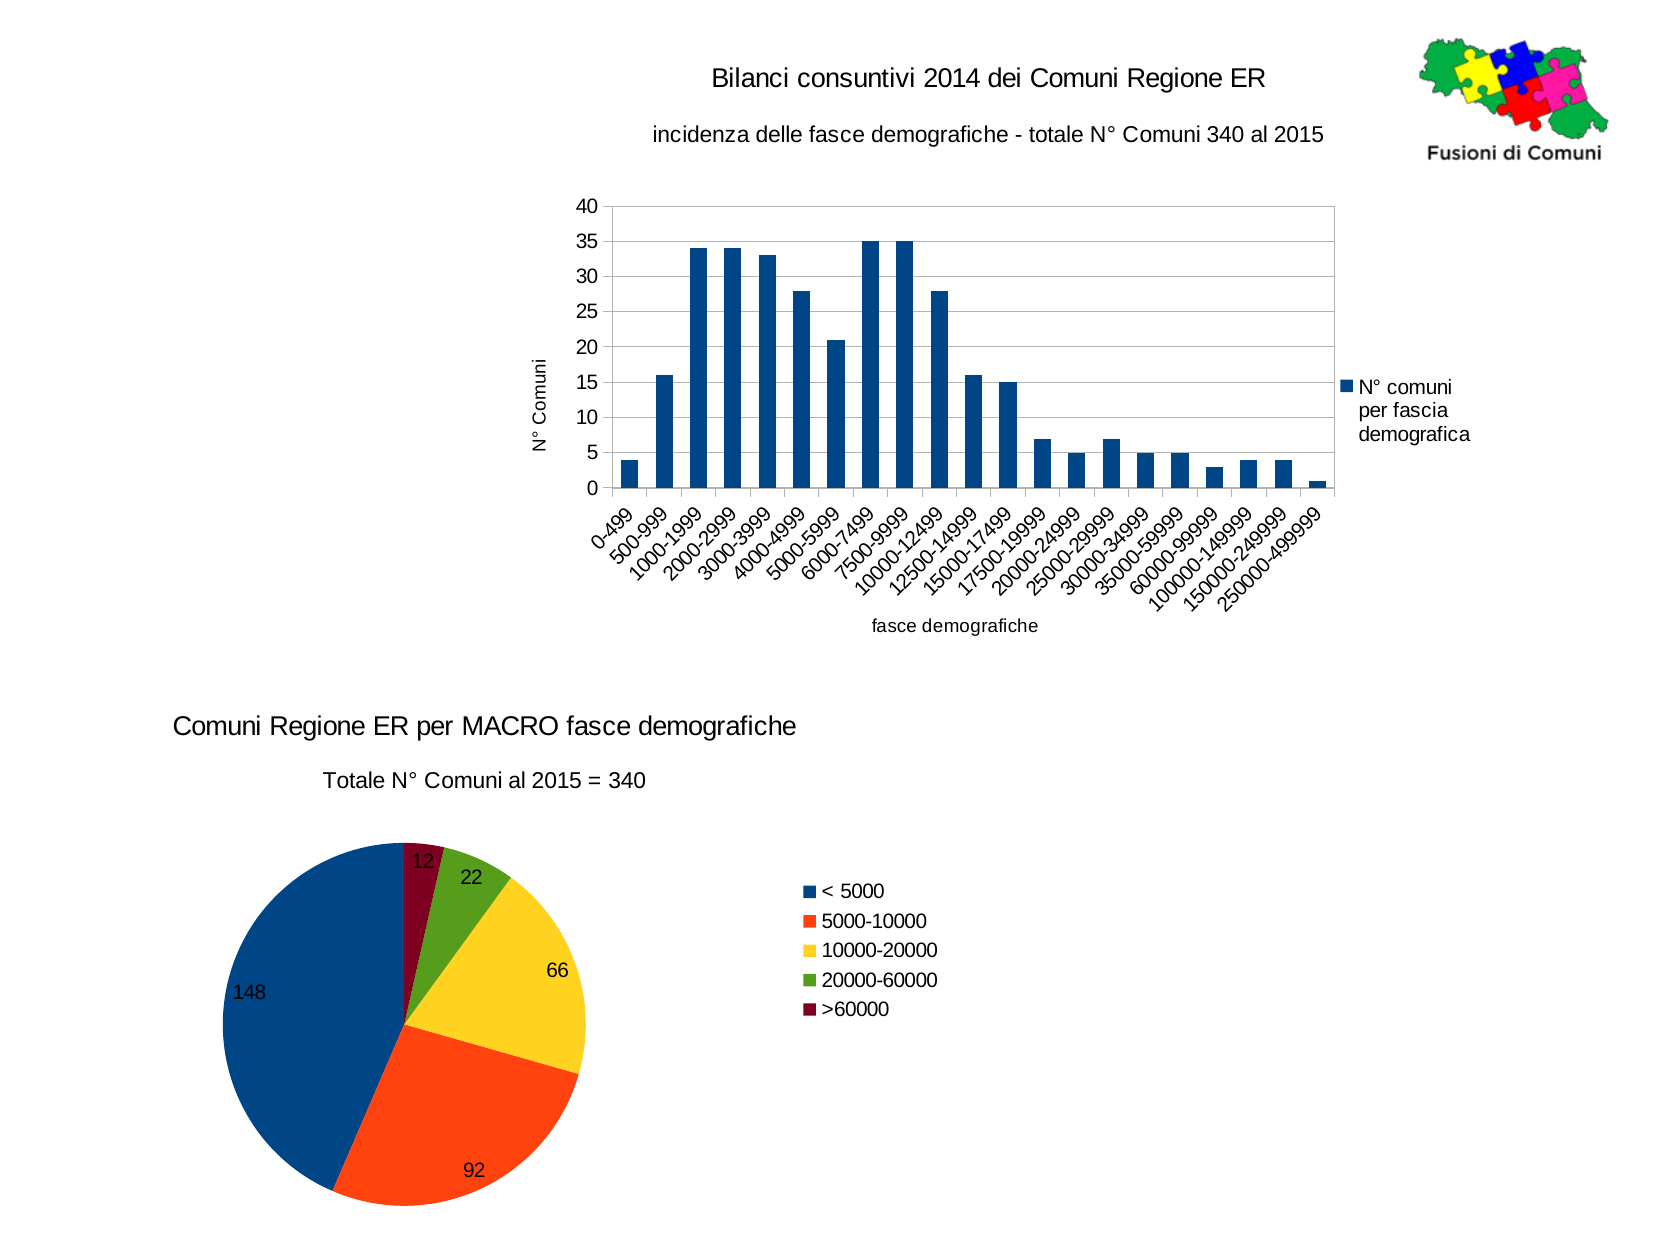

### Chart: Bilanci consuntivi 2014 dei Comuni Regione ER
incidenza delle fasce demografiche - totale N° Comuni 340 al 2015
| Category | N° comuni per fascia demografica |
|---|---|
| 0-499 | 4.0 |
| 500-999 | 16.0 |
| 1000-1999 | 34.0 |
| 2000-2999 | 34.0 |
| 3000-3999 | 33.0 |
| 4000-4999 | 28.0 |
| 5000-5999 | 21.0 |
| 6000-7499 | 35.0 |
| 7500-9999 | 35.0 |
| 10000-12499 | 28.0 |
| 12500-14999 | 16.0 |
| 15000-17499 | 15.0 |
| 17500-19999 | 7.0 |
| 20000-24999 | 5.0 |
| 25000-29999 | 7.0 |
| 30000-34999 | 5.0 |
| 35000-59999 | 5.0 |
| 60000-99999 | 3.0 |
| 100000-149999 | 4.0 |
| 150000-249999 | 4.0 |
| 250000-499999 | 1.0 |
### Chart: Comuni Regione ER per MACRO fasce demografiche
Totale N° Comuni al 2015 = 340
| Category | |
|---|---|
| < 5000 | 148.0 |
| 5000-10000 | 92.0 |
| 10000-20000 | 66.0 |
| 20000-60000 | 22.0 |
| >60000 | 12.0 |